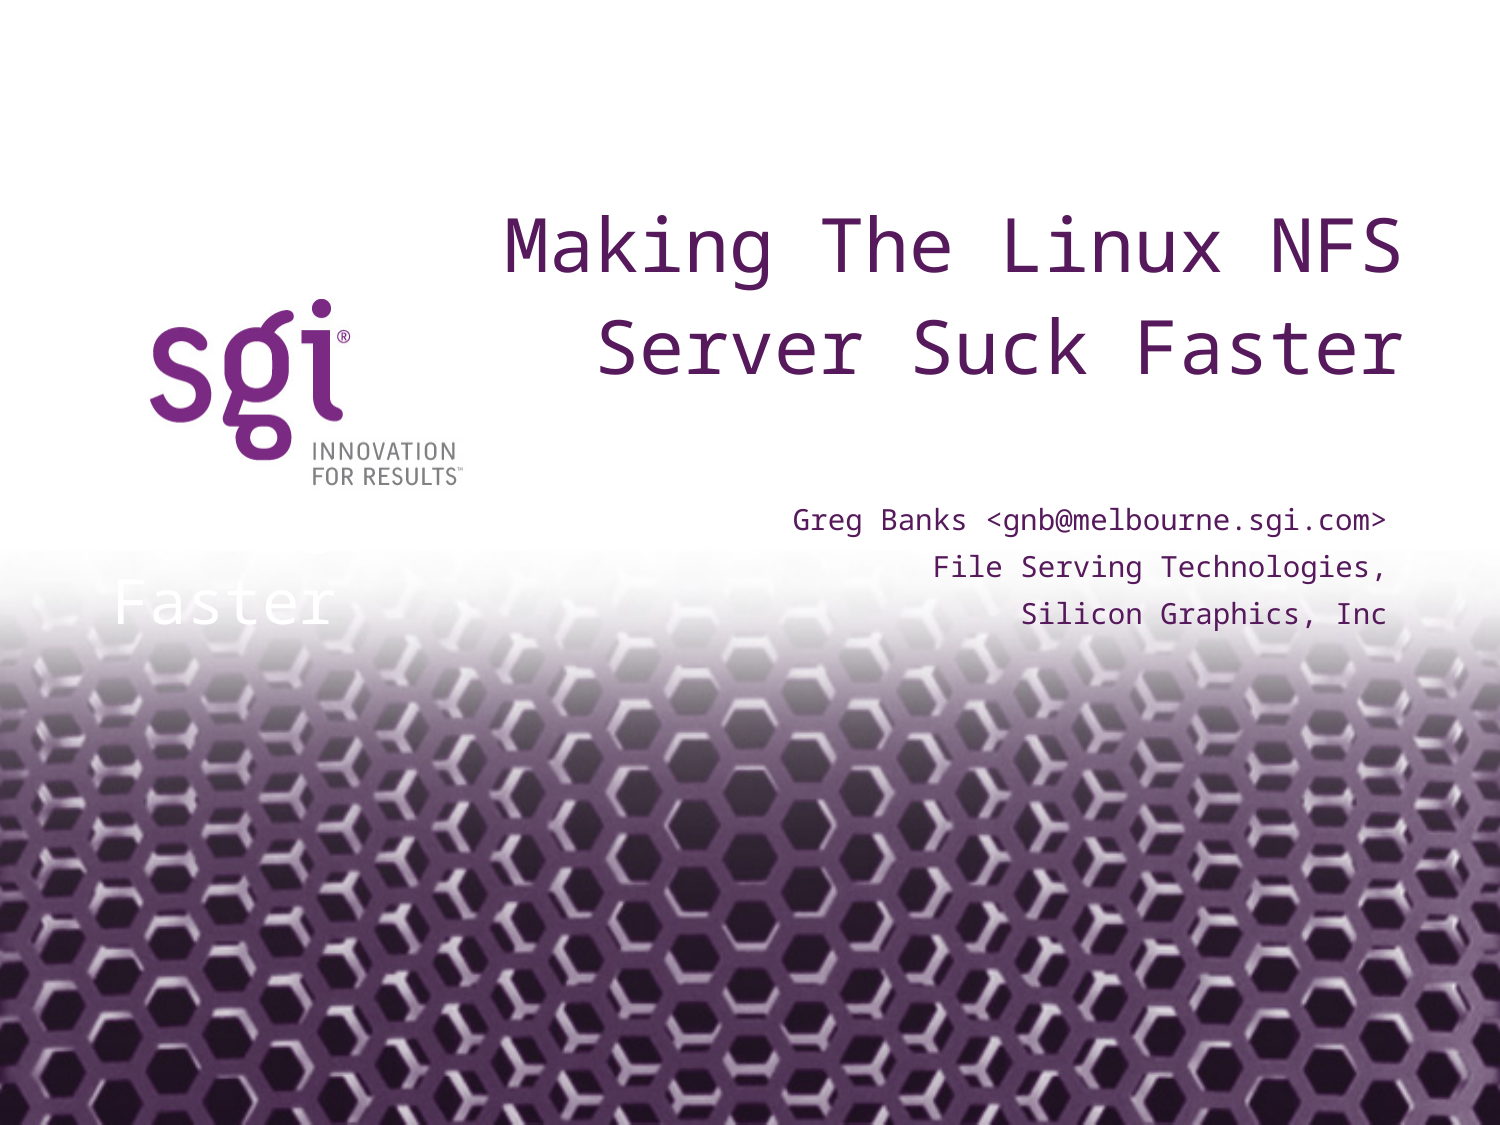

Making The Linux NFS Server Suck Faster
# Making the Linux NFS Server Suck Faster
Greg Banks <gnb@melbourne.sgi.com>
File Serving Technologies,
Silicon Graphics, Inc